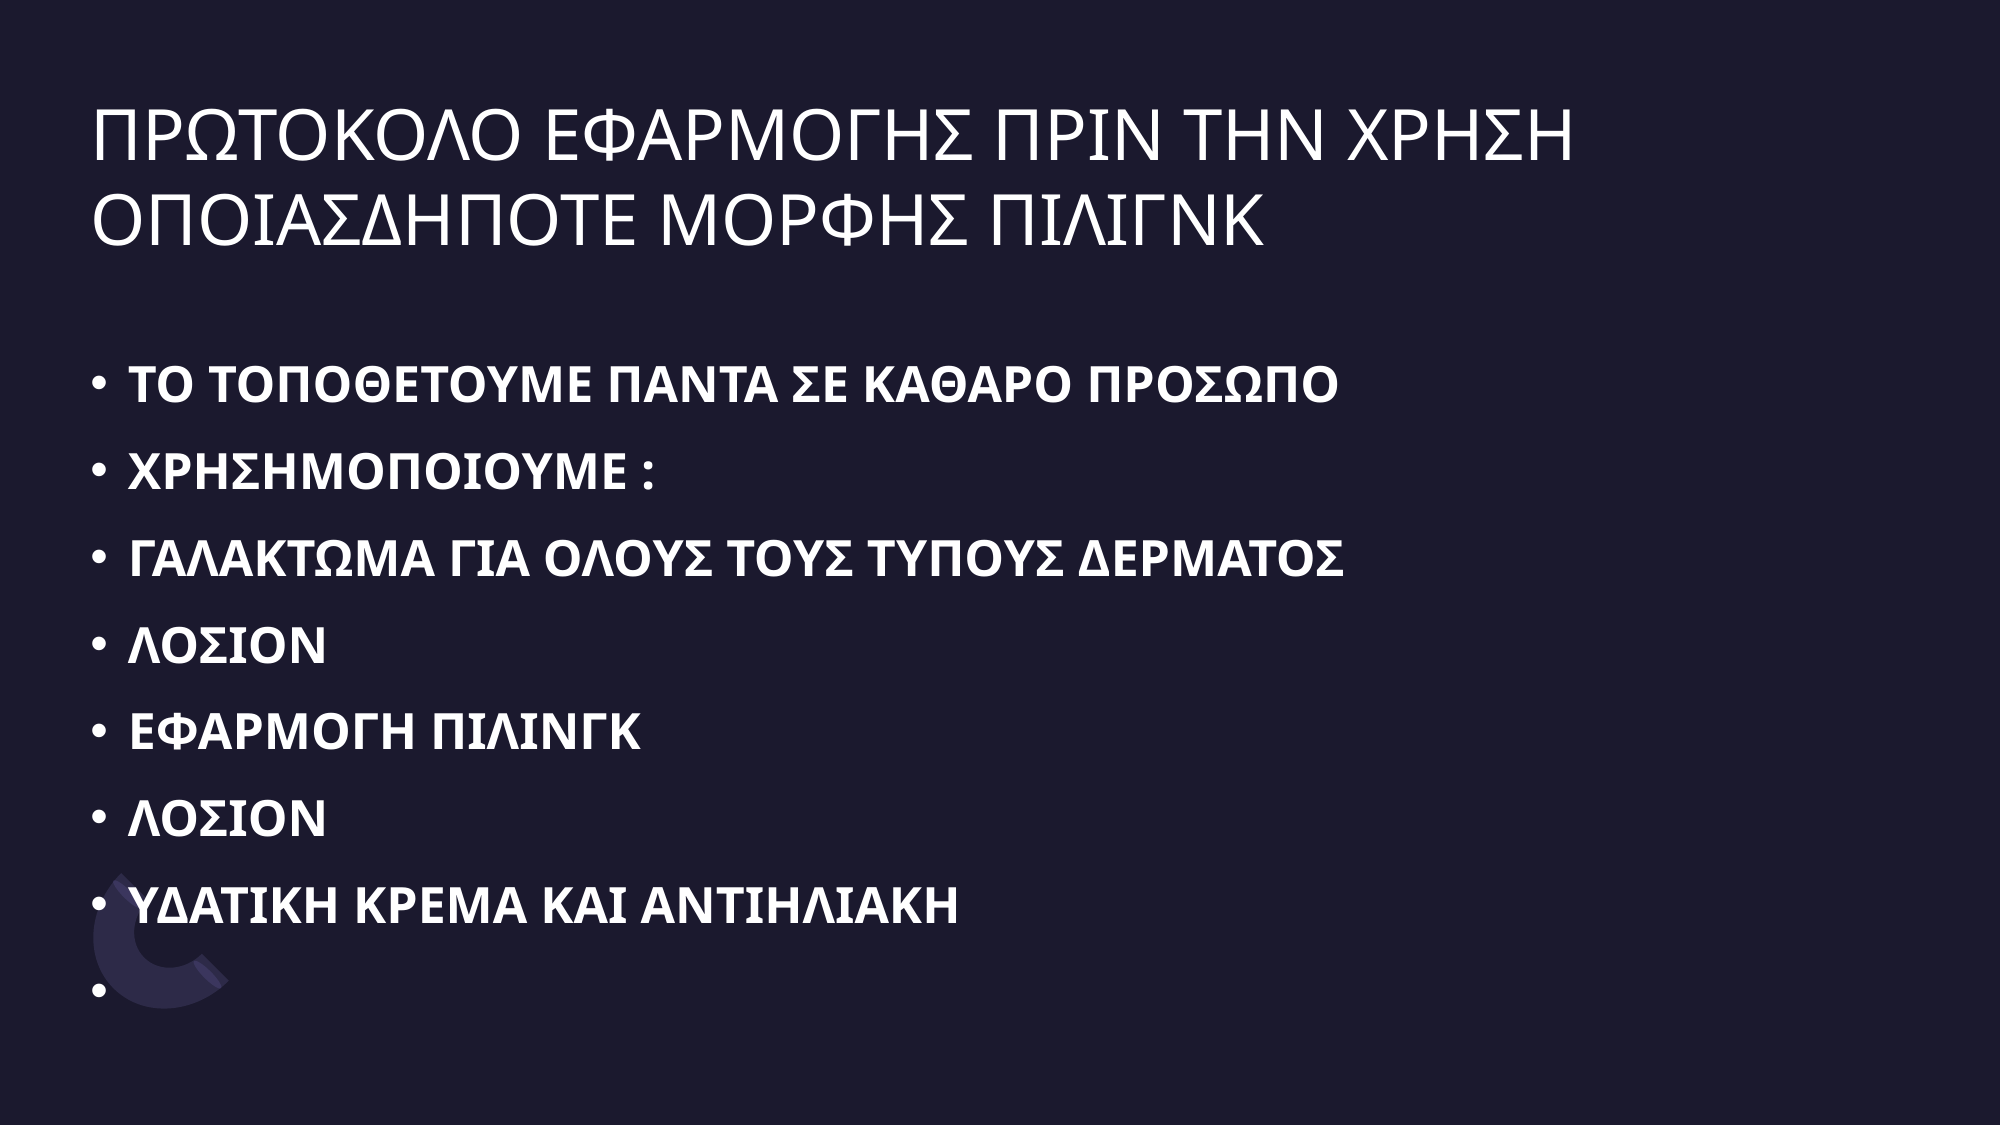

# ΠΡΩΤΟΚΟΛΟ ΕΦΑΡΜΟΓΗΣ ΠΡΙΝ ΤΗΝ ΧΡΗΣΗ ΟΠΟΙΑΣΔΗΠΟΤΕ ΜΟΡΦΗΣ ΠΙΛΙΓΝΚ
ΤΟ ΤΟΠΟΘΕΤΟΥΜΕ ΠΑΝΤΑ ΣΕ ΚΑΘΑΡΟ ΠΡΟΣΩΠΟ
ΧΡΗΣΗΜΟΠΟΙΟΥΜΕ :
ΓΑΛΑΚΤΩΜΑ ΓΙΑ ΟΛΟΥΣ ΤΟΥΣ ΤΥΠΟΥΣ ΔΕΡΜΑΤΟΣ
ΛΟΣΙΟΝ
ΕΦΑΡΜΟΓΗ ΠΙΛΙΝΓΚ
ΛΟΣΙΟΝ
ΥΔΑΤΙΚΗ ΚΡΕΜΑ ΚΑΙ ΑΝΤΙΗΛΙΑΚΗ